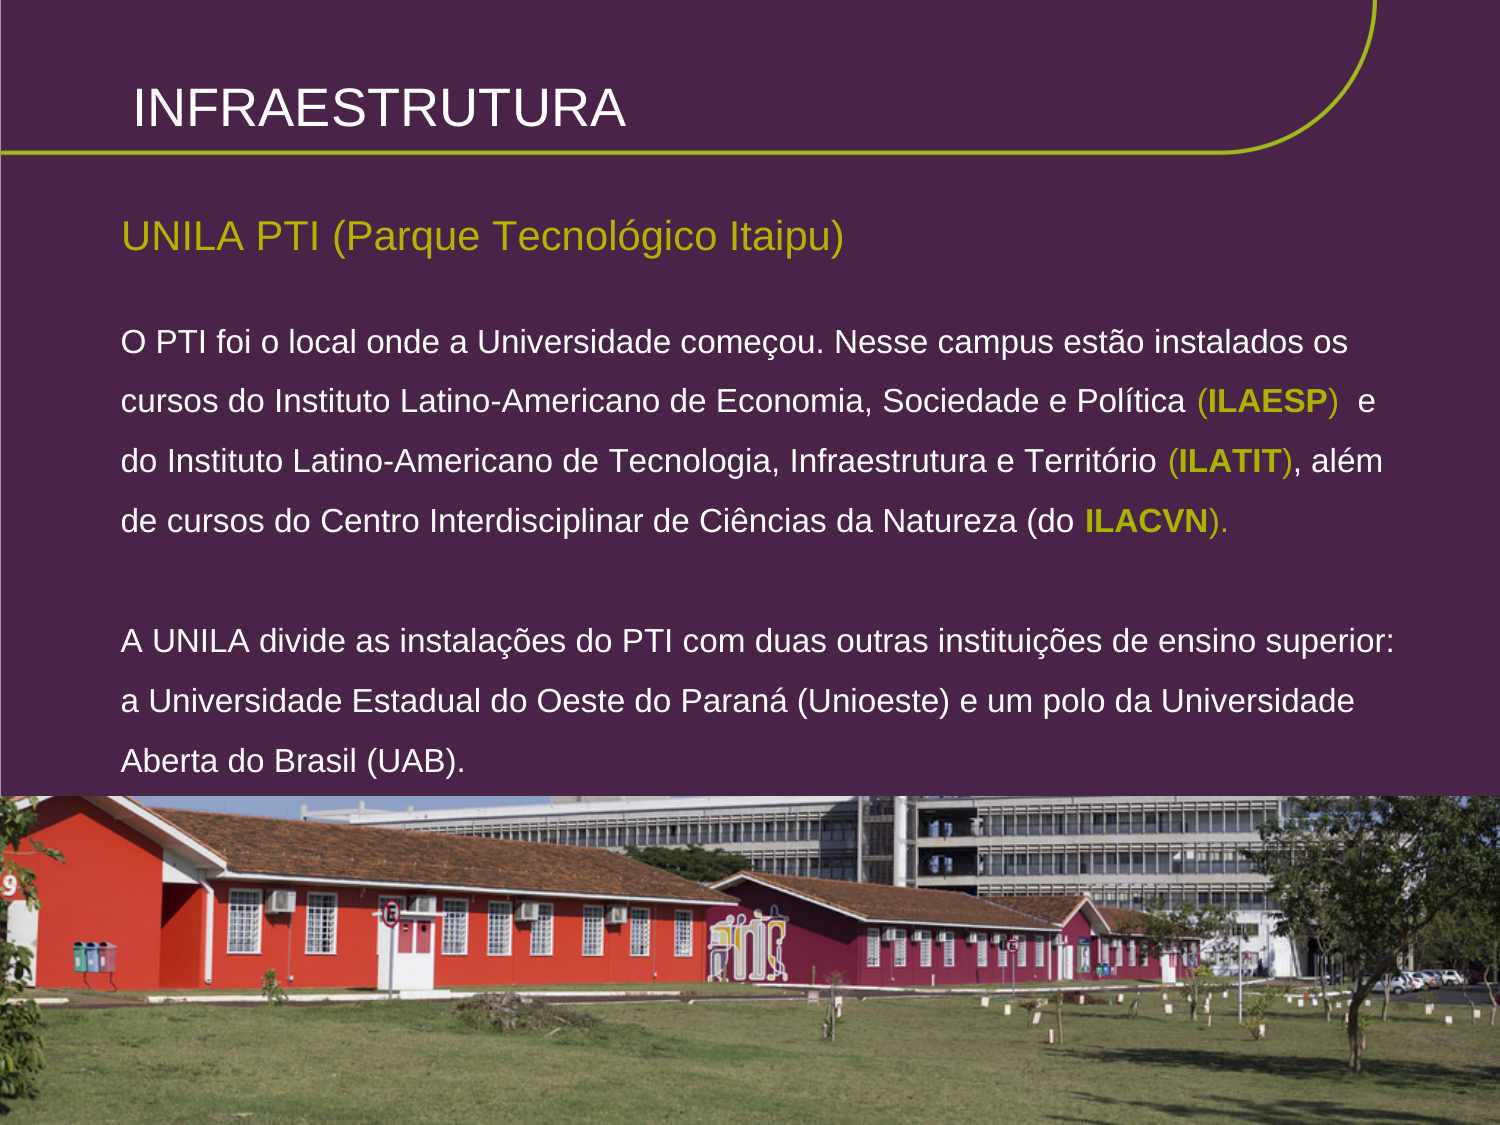

INFRAESTRUTURA
UNILA PTI (Parque Tecnológico Itaipu)
O PTI foi o local onde a Universidade começou. Nesse campus estão instalados os cursos do Instituto Latino-Americano de Economia, Sociedade e Política (ILAESP) e do Instituto Latino-Americano de Tecnologia, Infraestrutura e Território (ILATIT), além de cursos do Centro Interdisciplinar de Ciências da Natureza (do ILACVN).
A UNILA divide as instalações do PTI com duas outras instituições de ensino superior: a Universidade Estadual do Oeste do Paraná (Unioeste) e um polo da Universidade Aberta do Brasil (UAB).